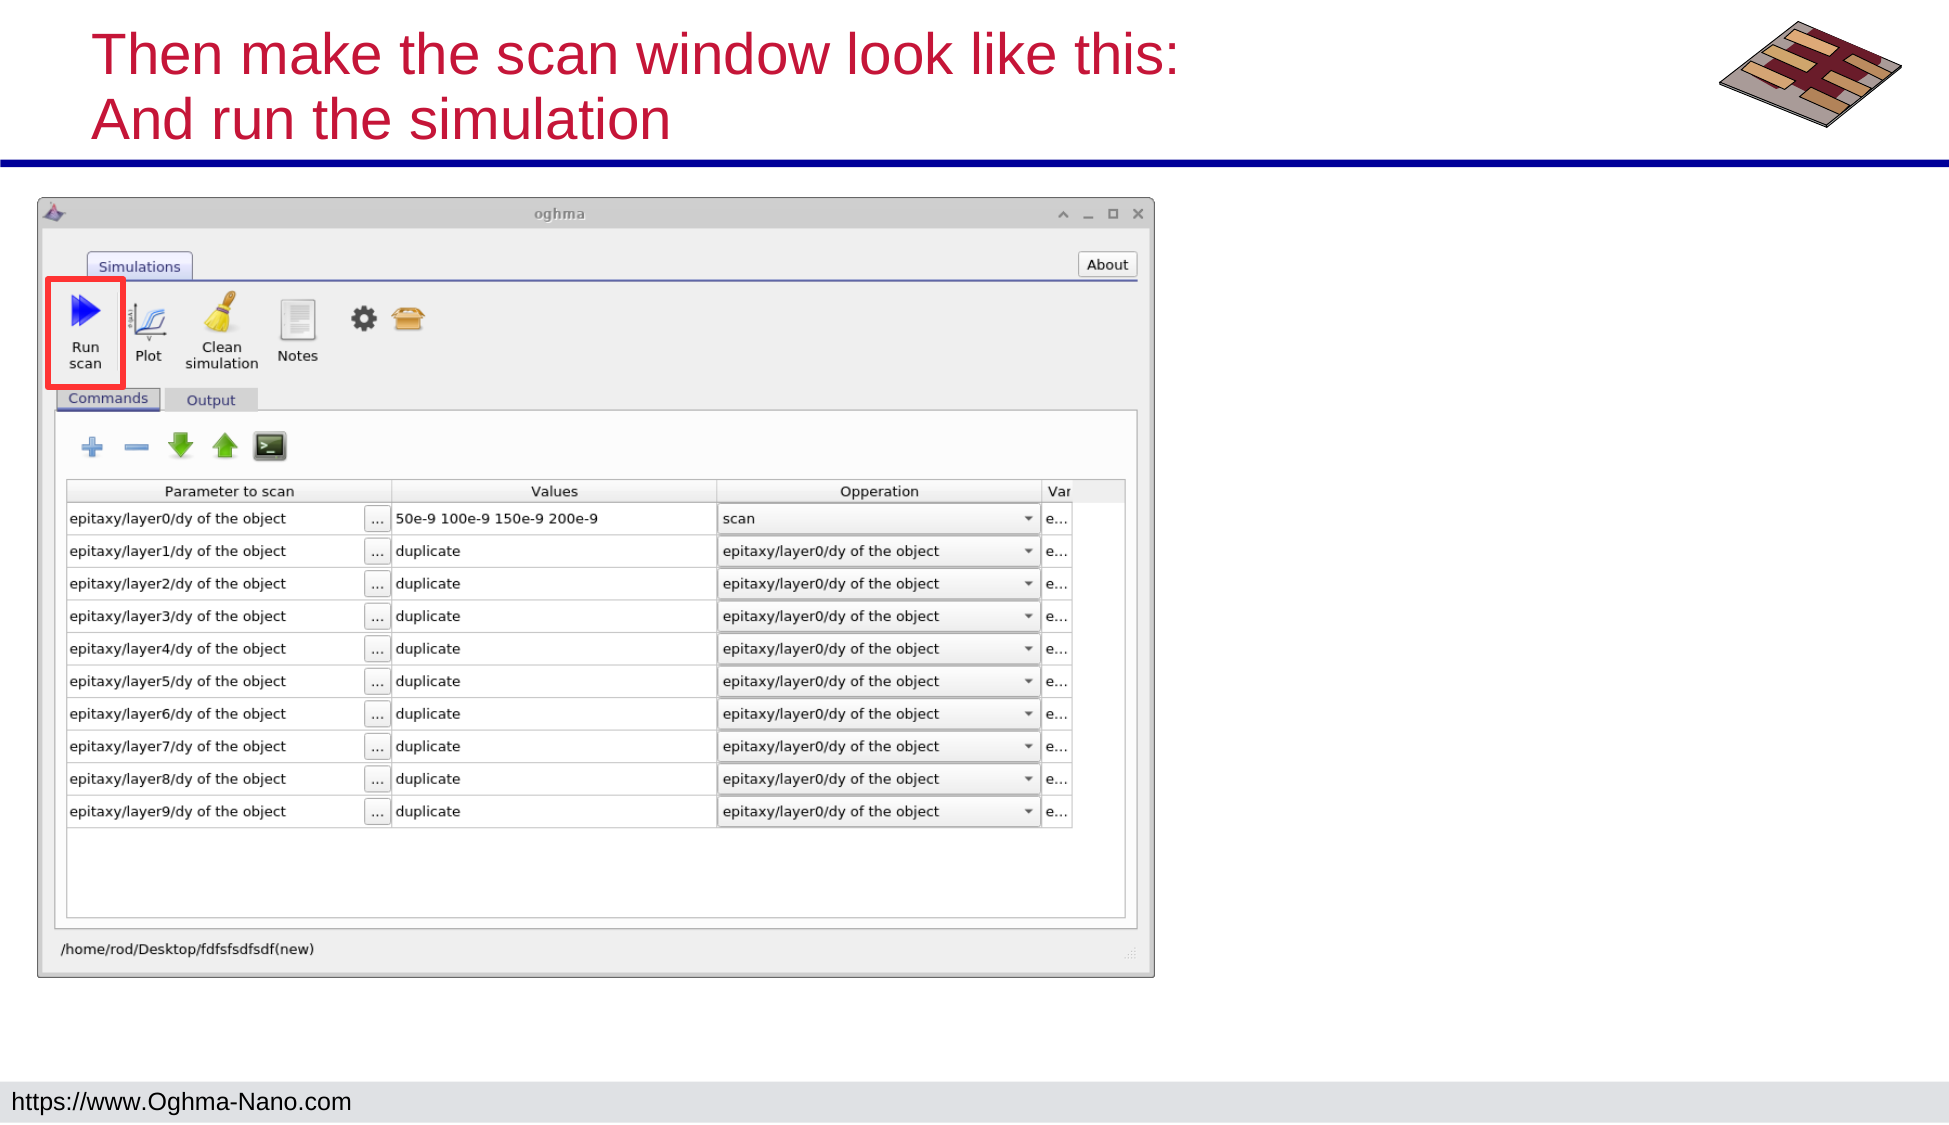

# Then make the scan window look like this: And run the simulation